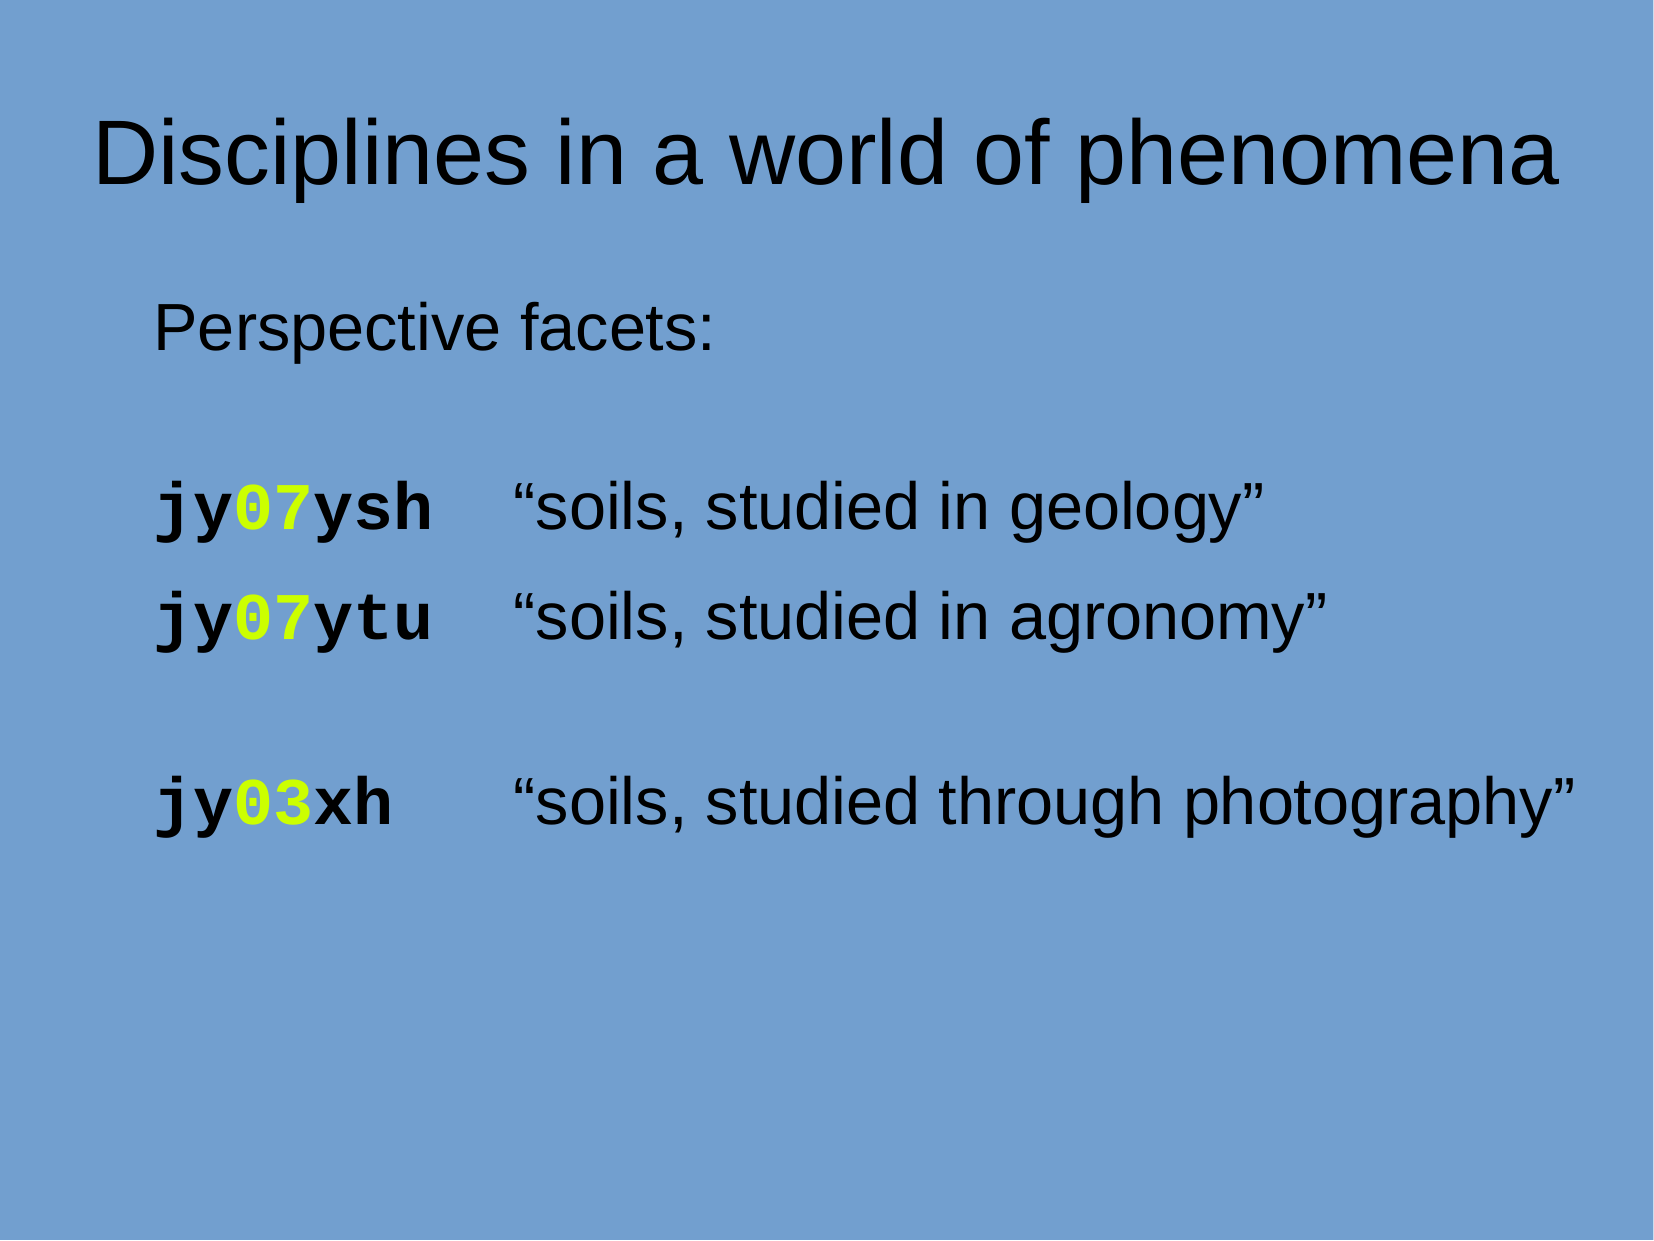

# Disciplines in a world of phenomena
Perspective facets:
jy07ysh “soils, studied in geology”
jy07ytu “soils, studied in agronomy”
jy03xh “soils, studied through photography”